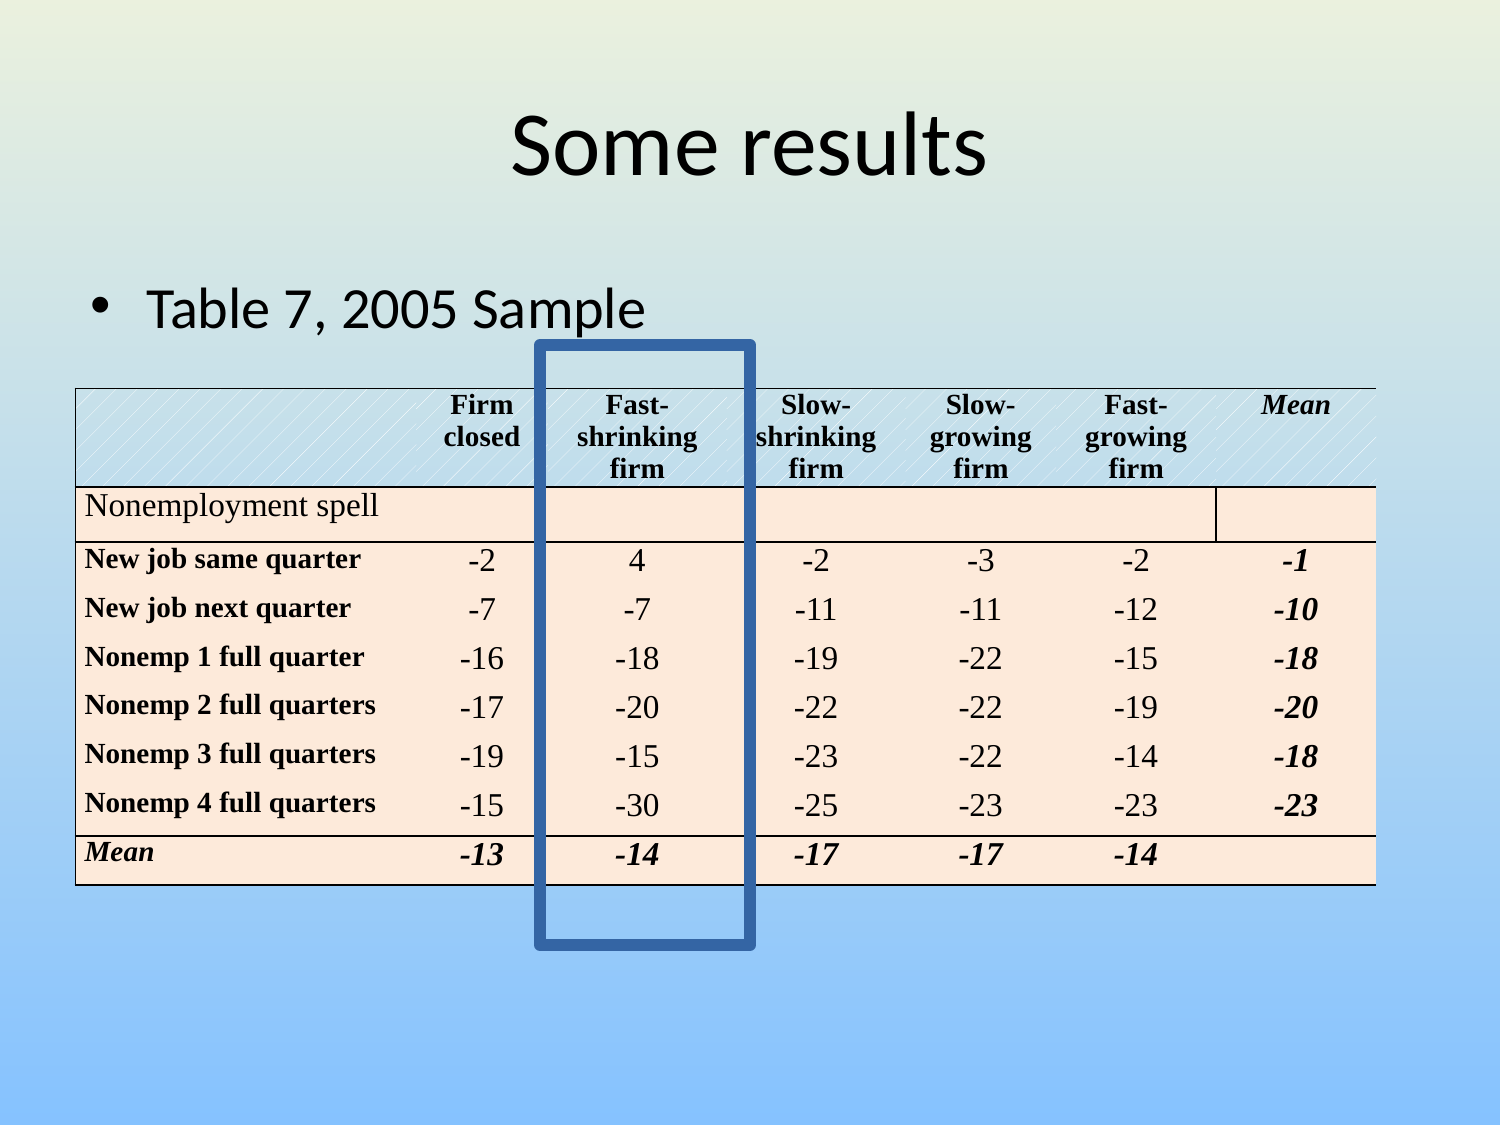

Some results
# Table 7, 2005 Sample
| | Firm closed | Fast- shrinking firm | Slow- shrinking firm | Slow- growing firm | Fast- growing firm | Mean |
| --- | --- | --- | --- | --- | --- | --- |
| Nonemployment spell | | | | | | |
| New job same quarter | -2 | 4 | -2 | -3 | -2 | -1 |
| New job next quarter | -7 | -7 | -11 | -11 | -12 | -10 |
| Nonemp 1 full quarter | -16 | -18 | -19 | -22 | -15 | -18 |
| Nonemp 2 full quarters | -17 | -20 | -22 | -22 | -19 | -20 |
| Nonemp 3 full quarters | -19 | -15 | -23 | -22 | -14 | -18 |
| Nonemp 4 full quarters | -15 | -30 | -25 | -23 | -23 | -23 |
| Mean | -13 | -14 | -17 | -17 | -14 | |